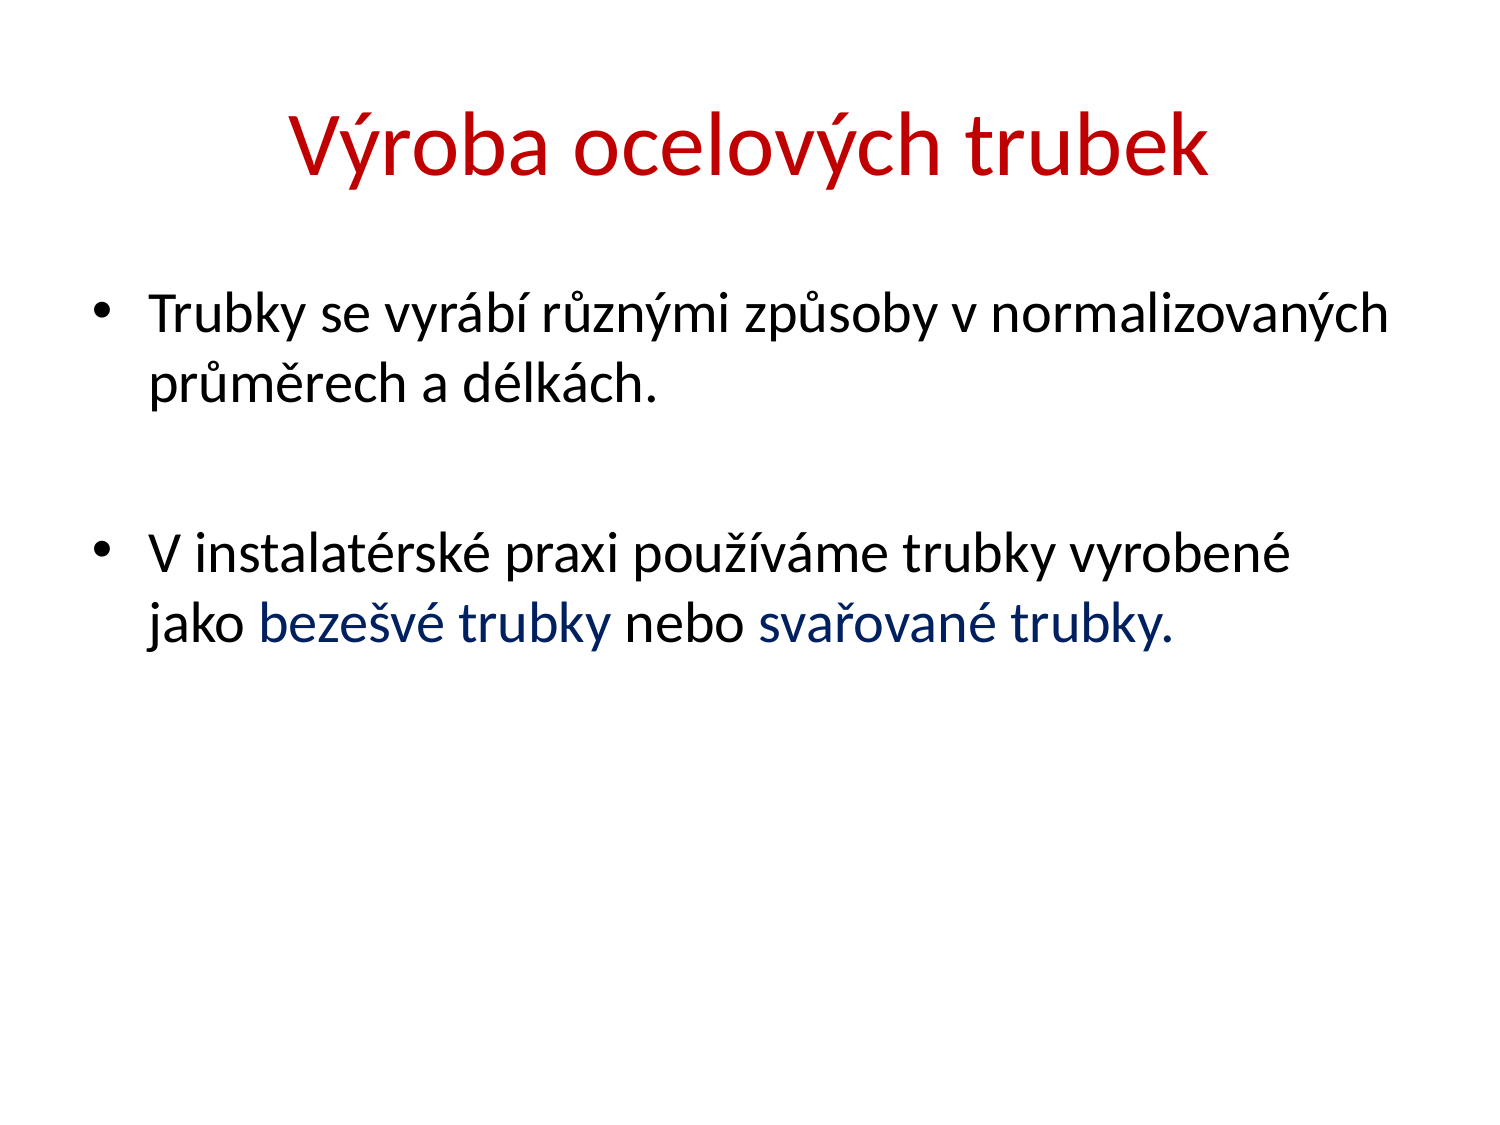

# Výroba ocelových trubek
Trubky se vyrábí různými způsoby v normalizovaných průměrech a délkách.
V instalatérské praxi používáme trubky vyrobené jako bezešvé trubky nebo svařované trubky.